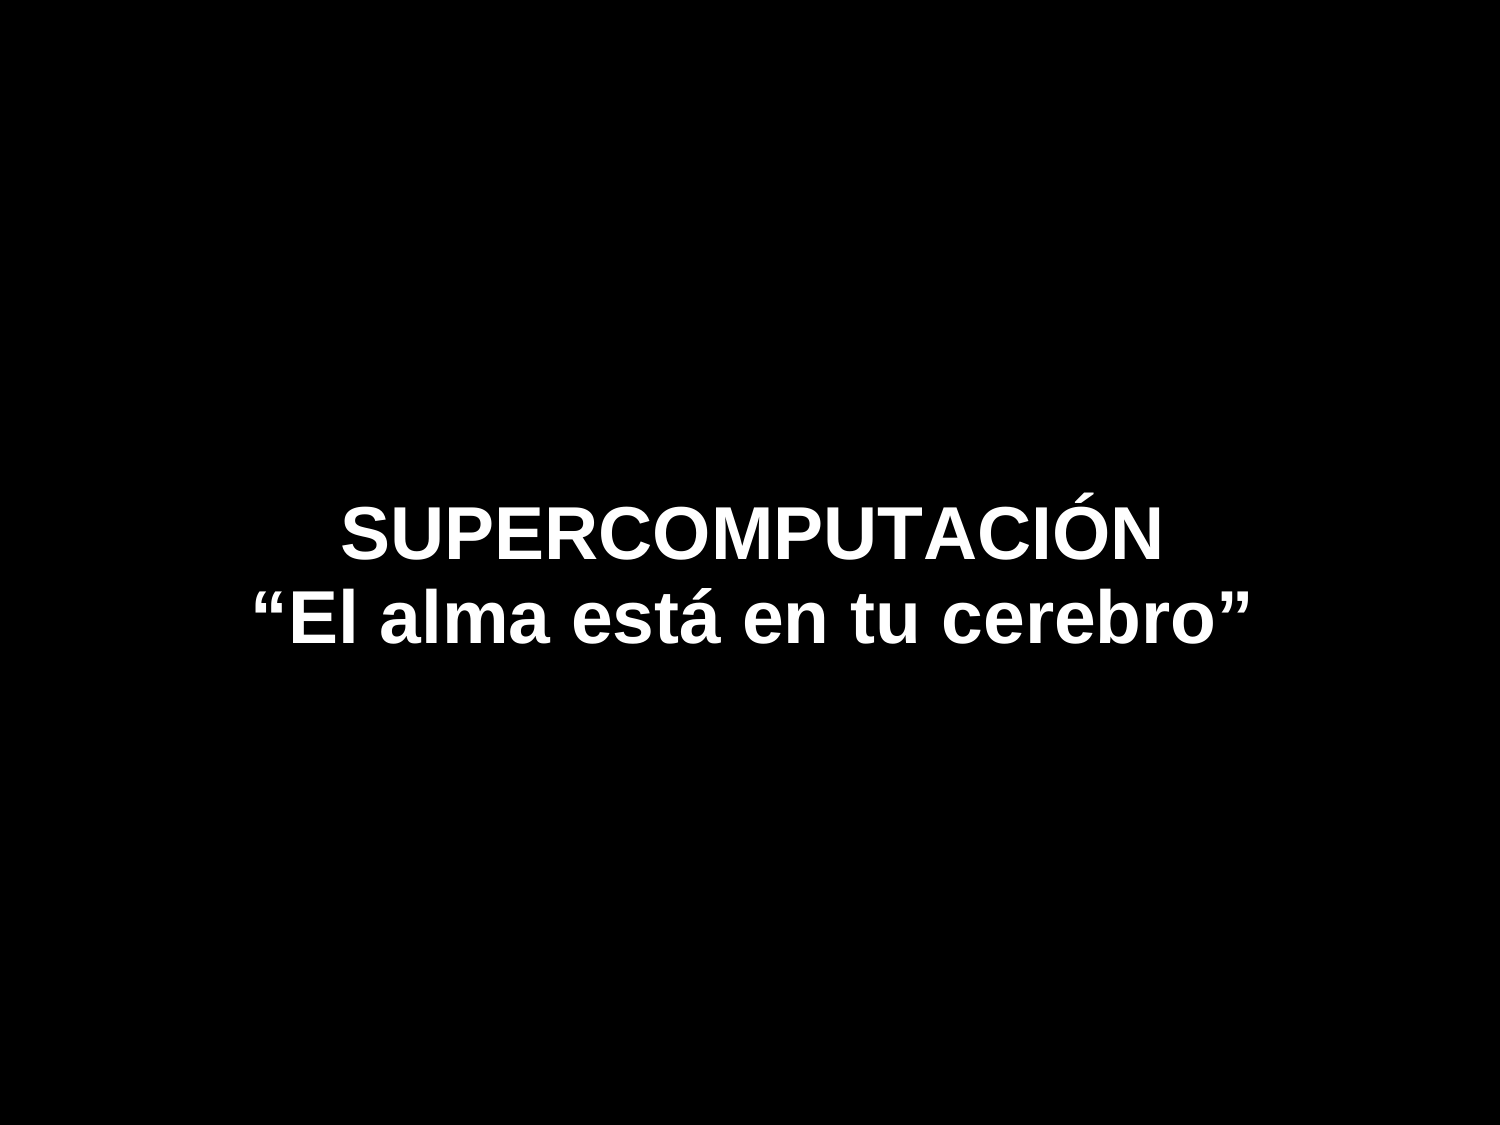

SUPERCOMPUTACIÓN
“El alma está en tu cerebro”
#